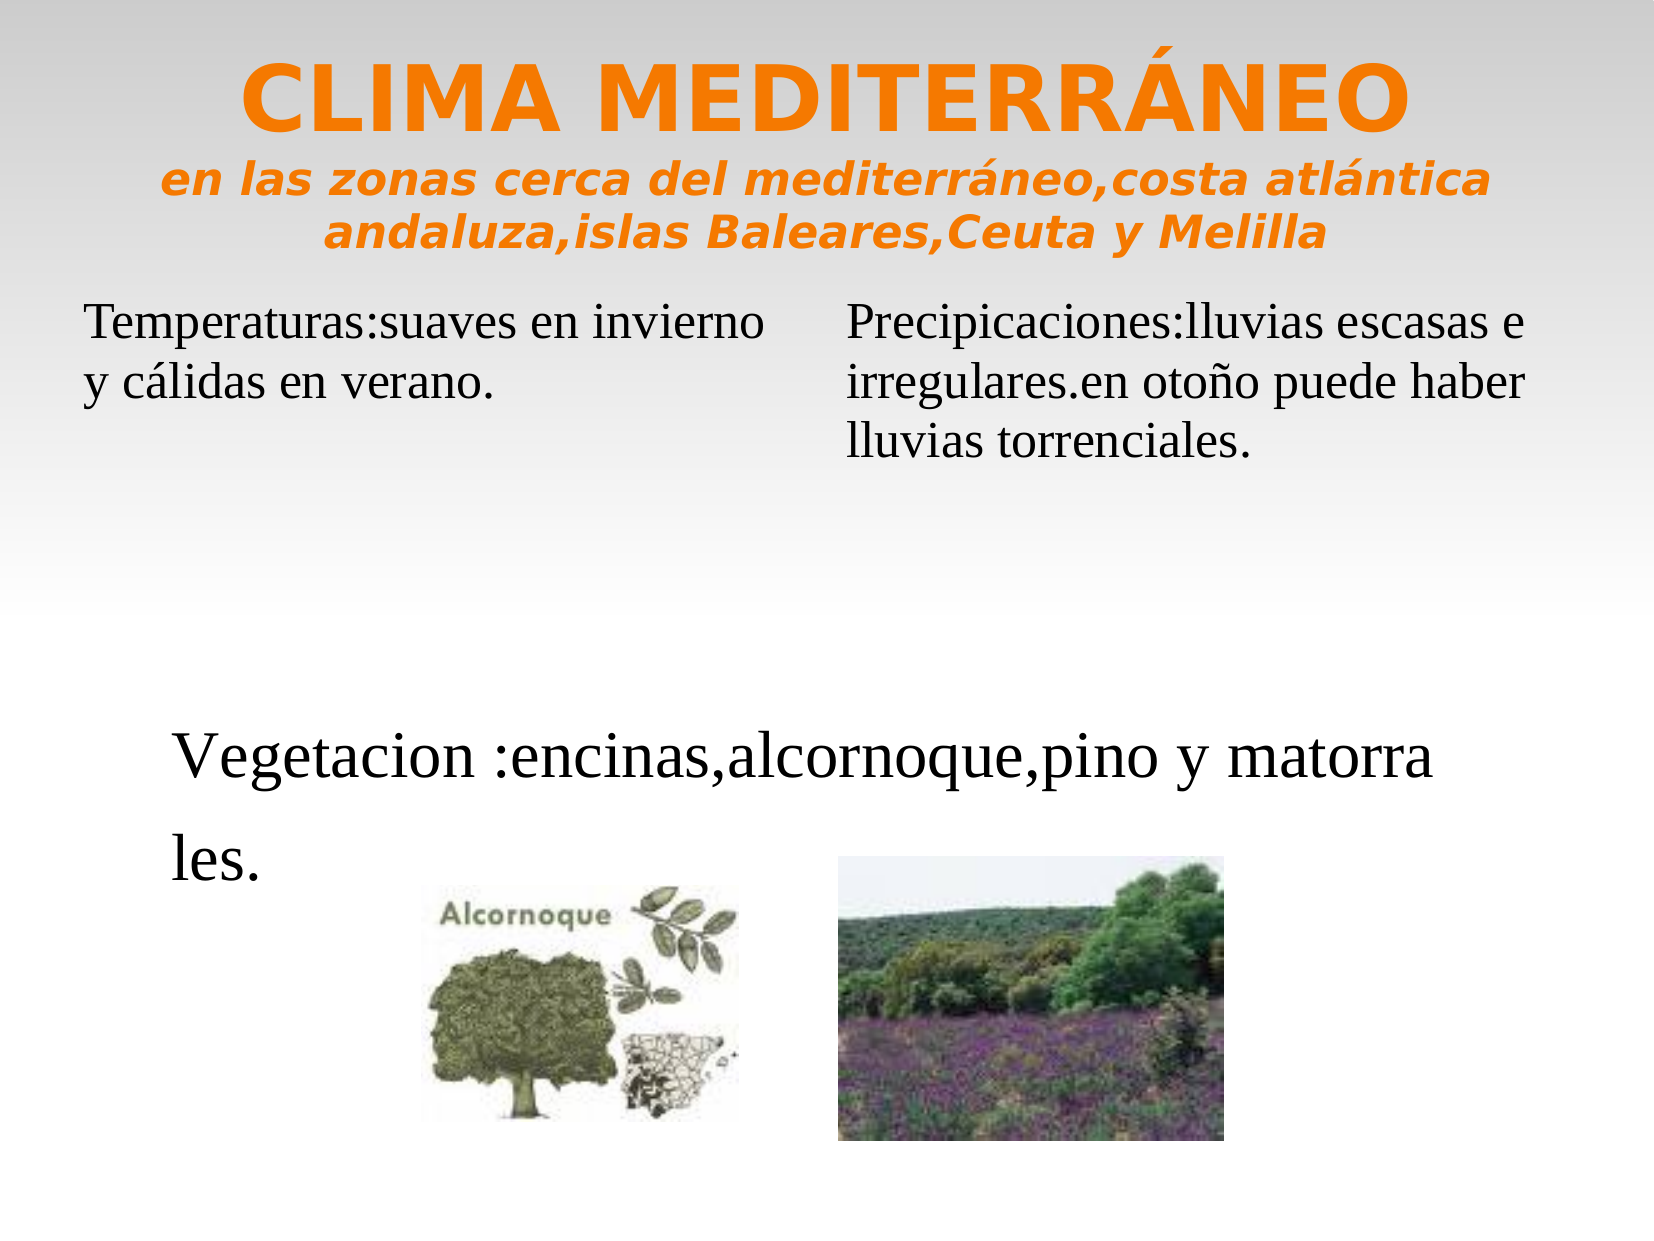

# CLIMA MEDITERRÁNEO en las zonas cerca del mediterráneo,costa atlántica andaluza,islas Baleares,Ceuta y Melilla
Vegetacion :encinas,alcornoque,pino y matorra
les.